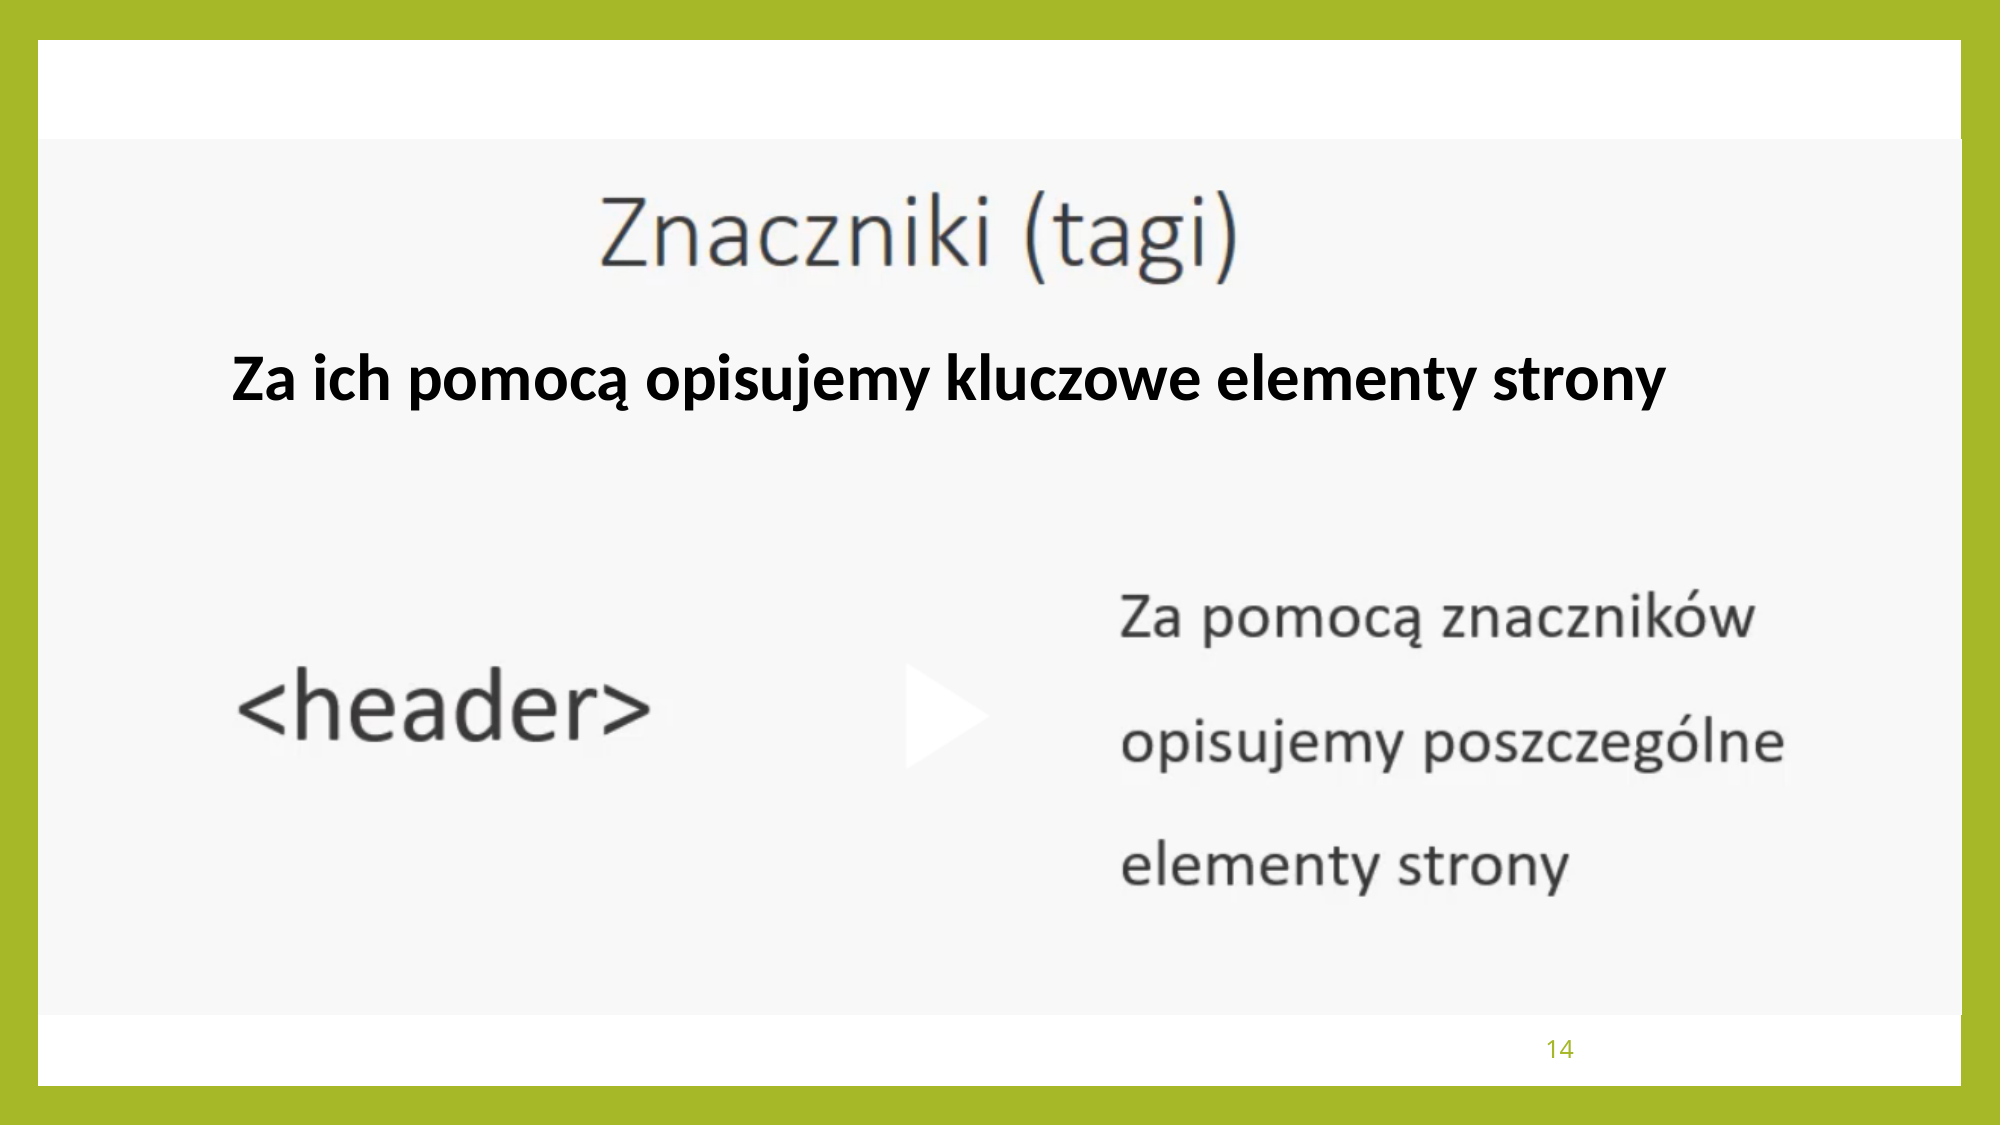

Za ich pomocą opisujemy kluczowe elementy strony